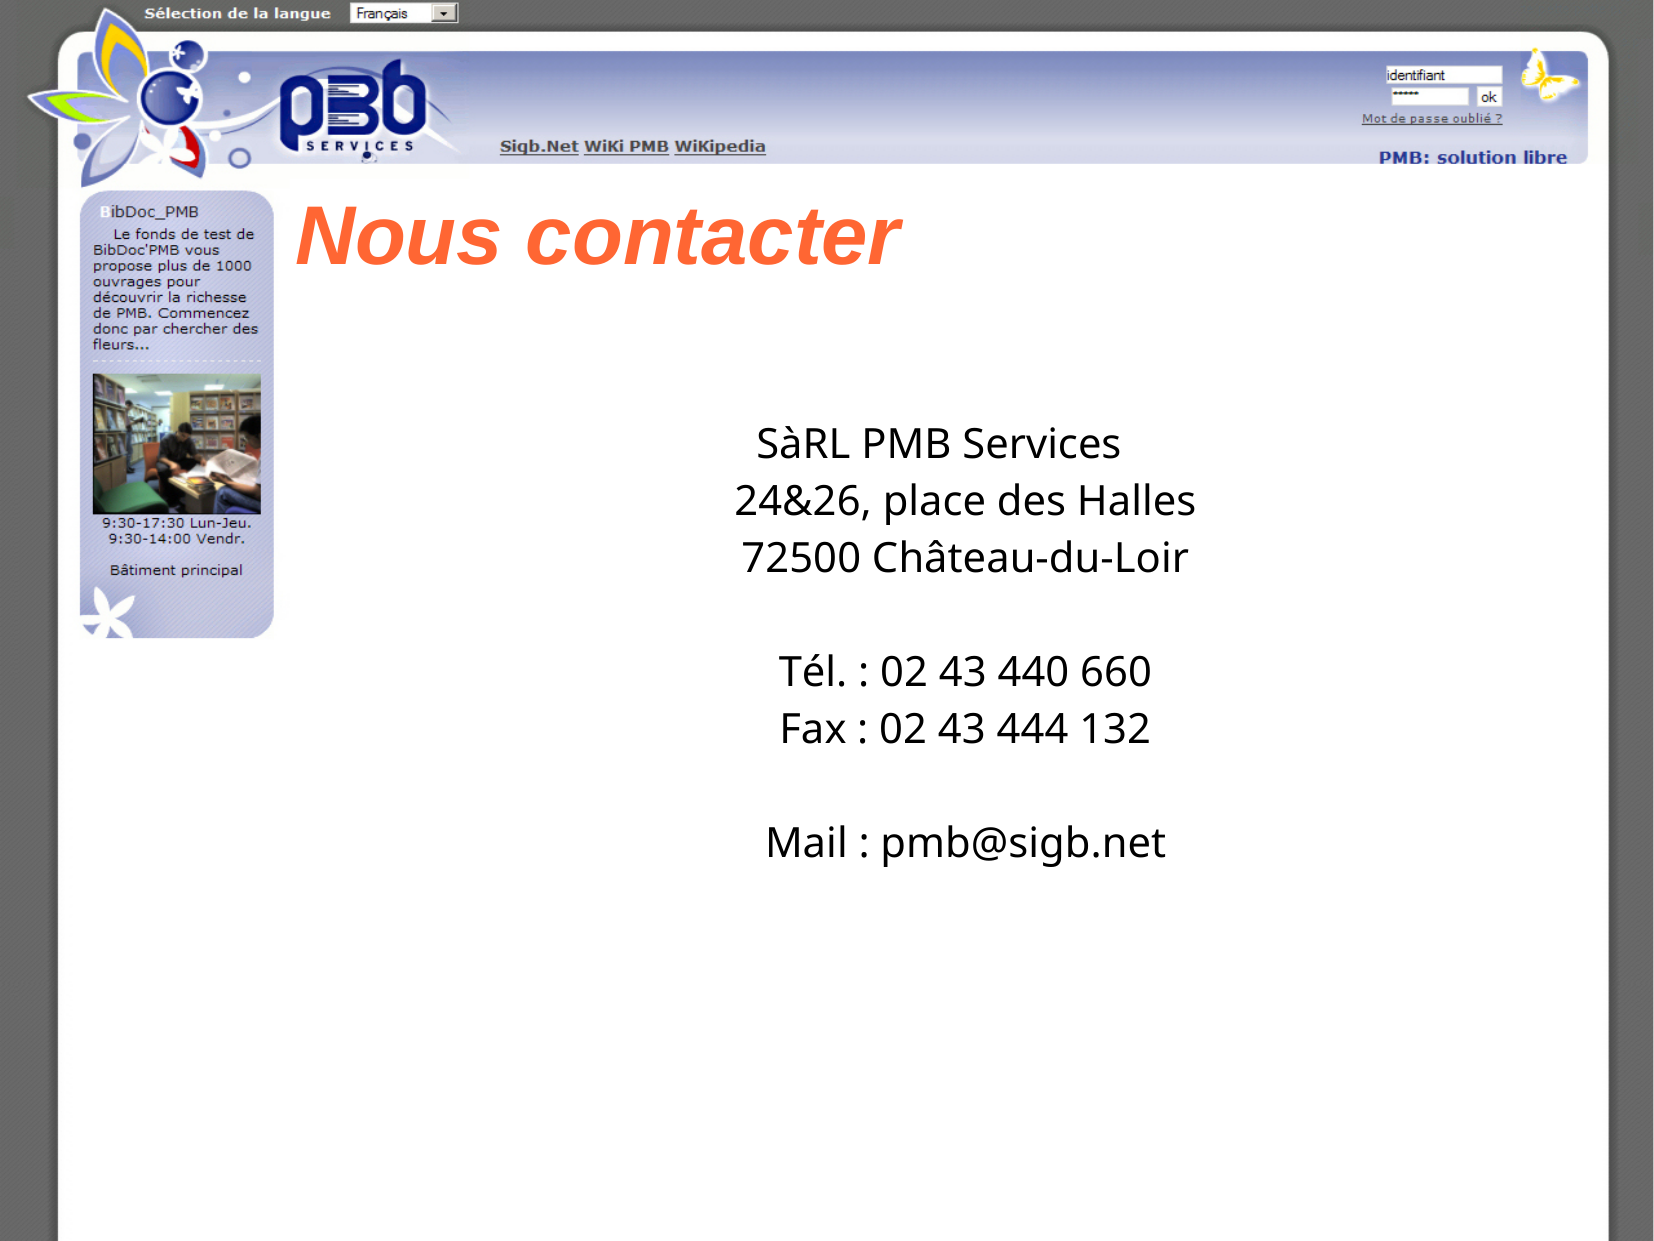

# Nous contacter
SàRL PMB Services
24&26, place des Halles
72500 Château-du-Loir
Tél. : 02 43 440 660
Fax : 02 43 444 132
Mail : pmb@sigb.net